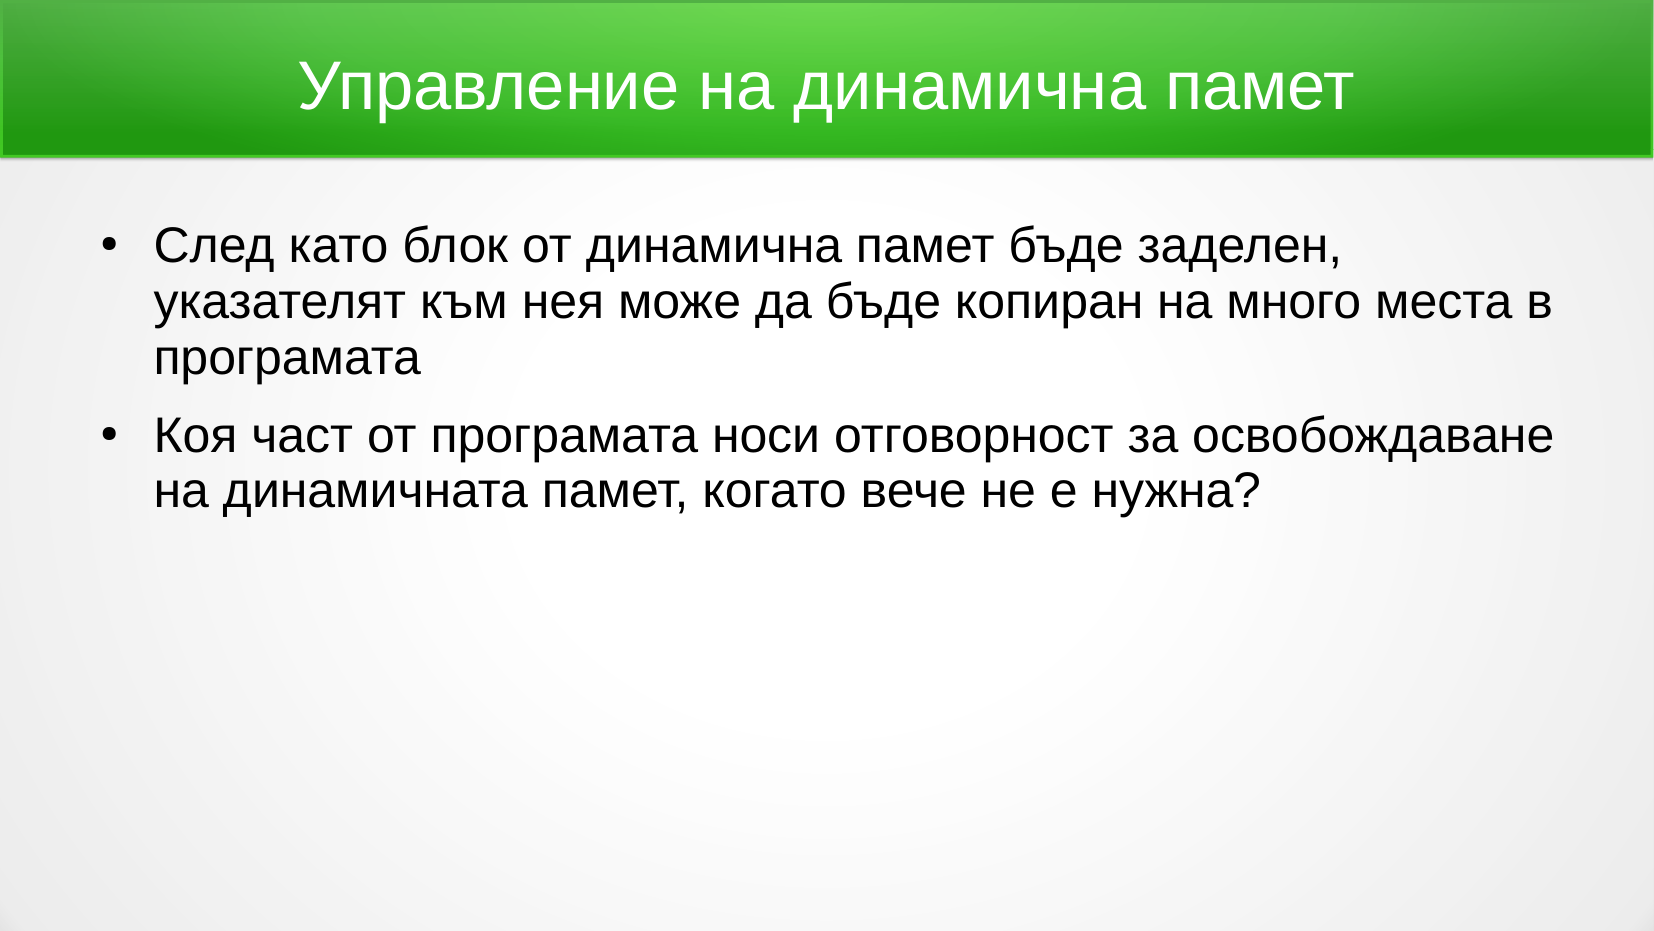

# Управление на динамична памет
След като блок от динамична памет бъде заделен, указателят към нея може да бъде копиран на много места в програмата
Коя част от програмата носи отговорност за освобождаване на динамичната памет, когато вече не е нужна?